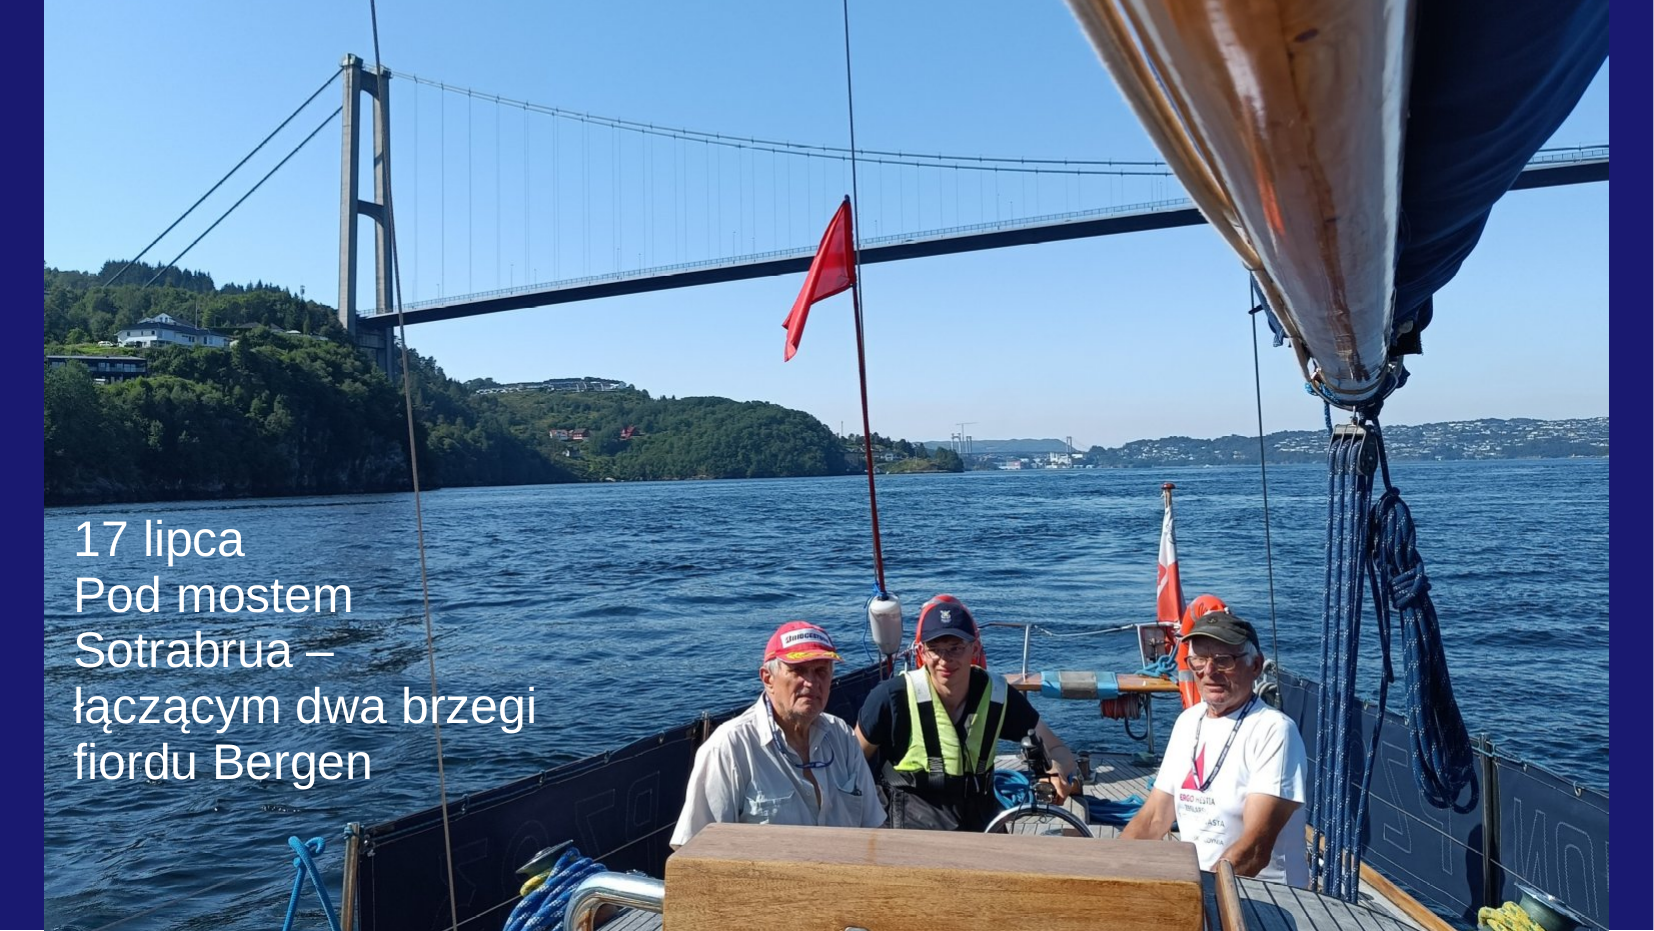

#
17 lipca
Pod mostem
Sotrabrua –
łączącym dwa brzegi
fiordu Bergen